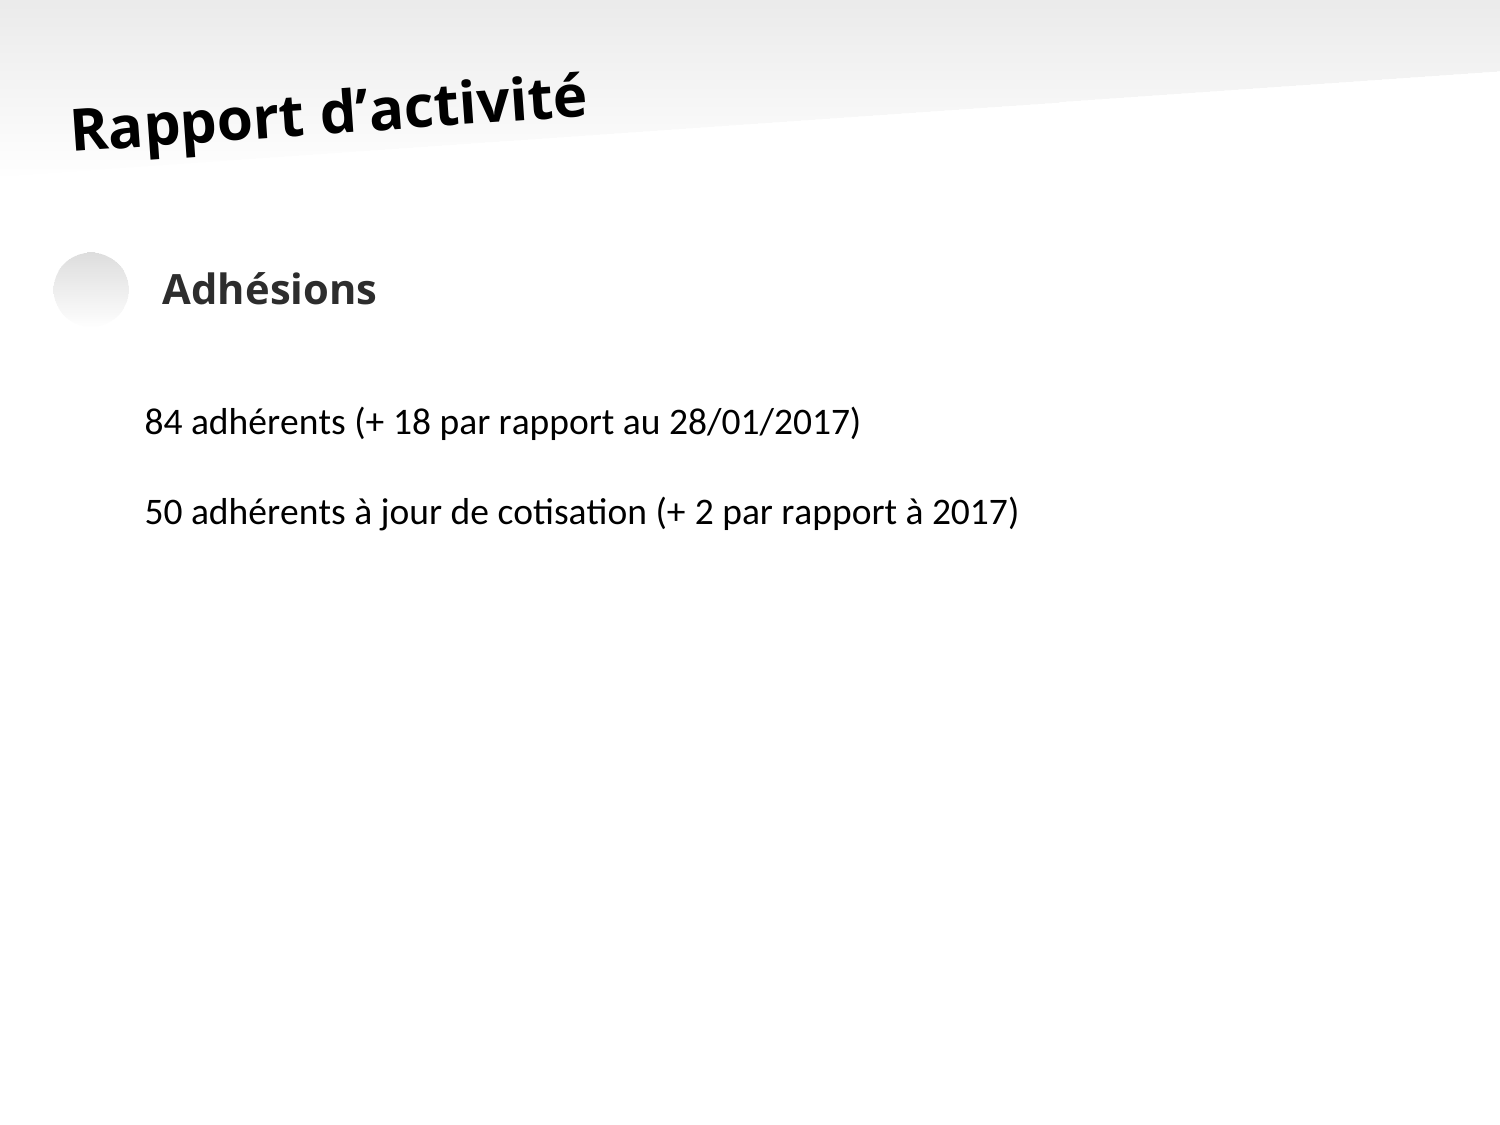

Rapport d’activité
Adhésions
84 adhérents (+ 18 par rapport au 28/01/2017)
50 adhérents à jour de cotisation (+ 2 par rapport à 2017)
5